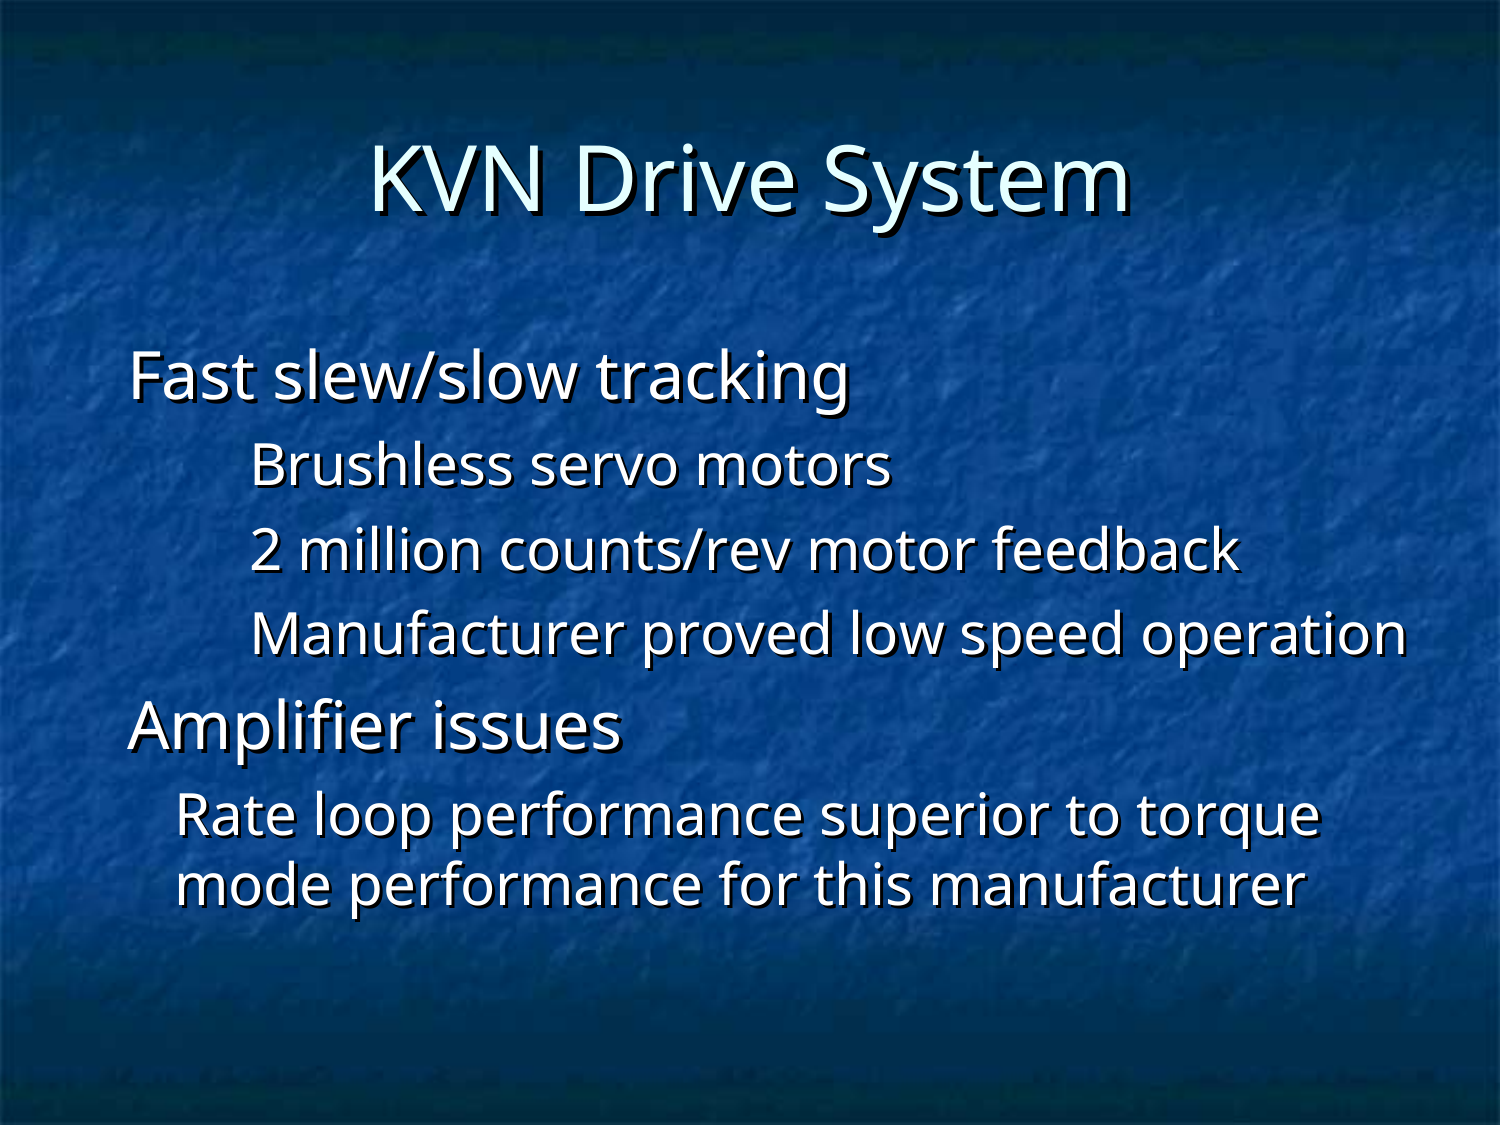

# KVN Drive System
Fast slew/slow tracking
Brushless servo motors
2 million counts/rev motor feedback
Manufacturer proved low speed operation
Amplifier issues
Rate loop performance superior to torque mode performance for this manufacturer